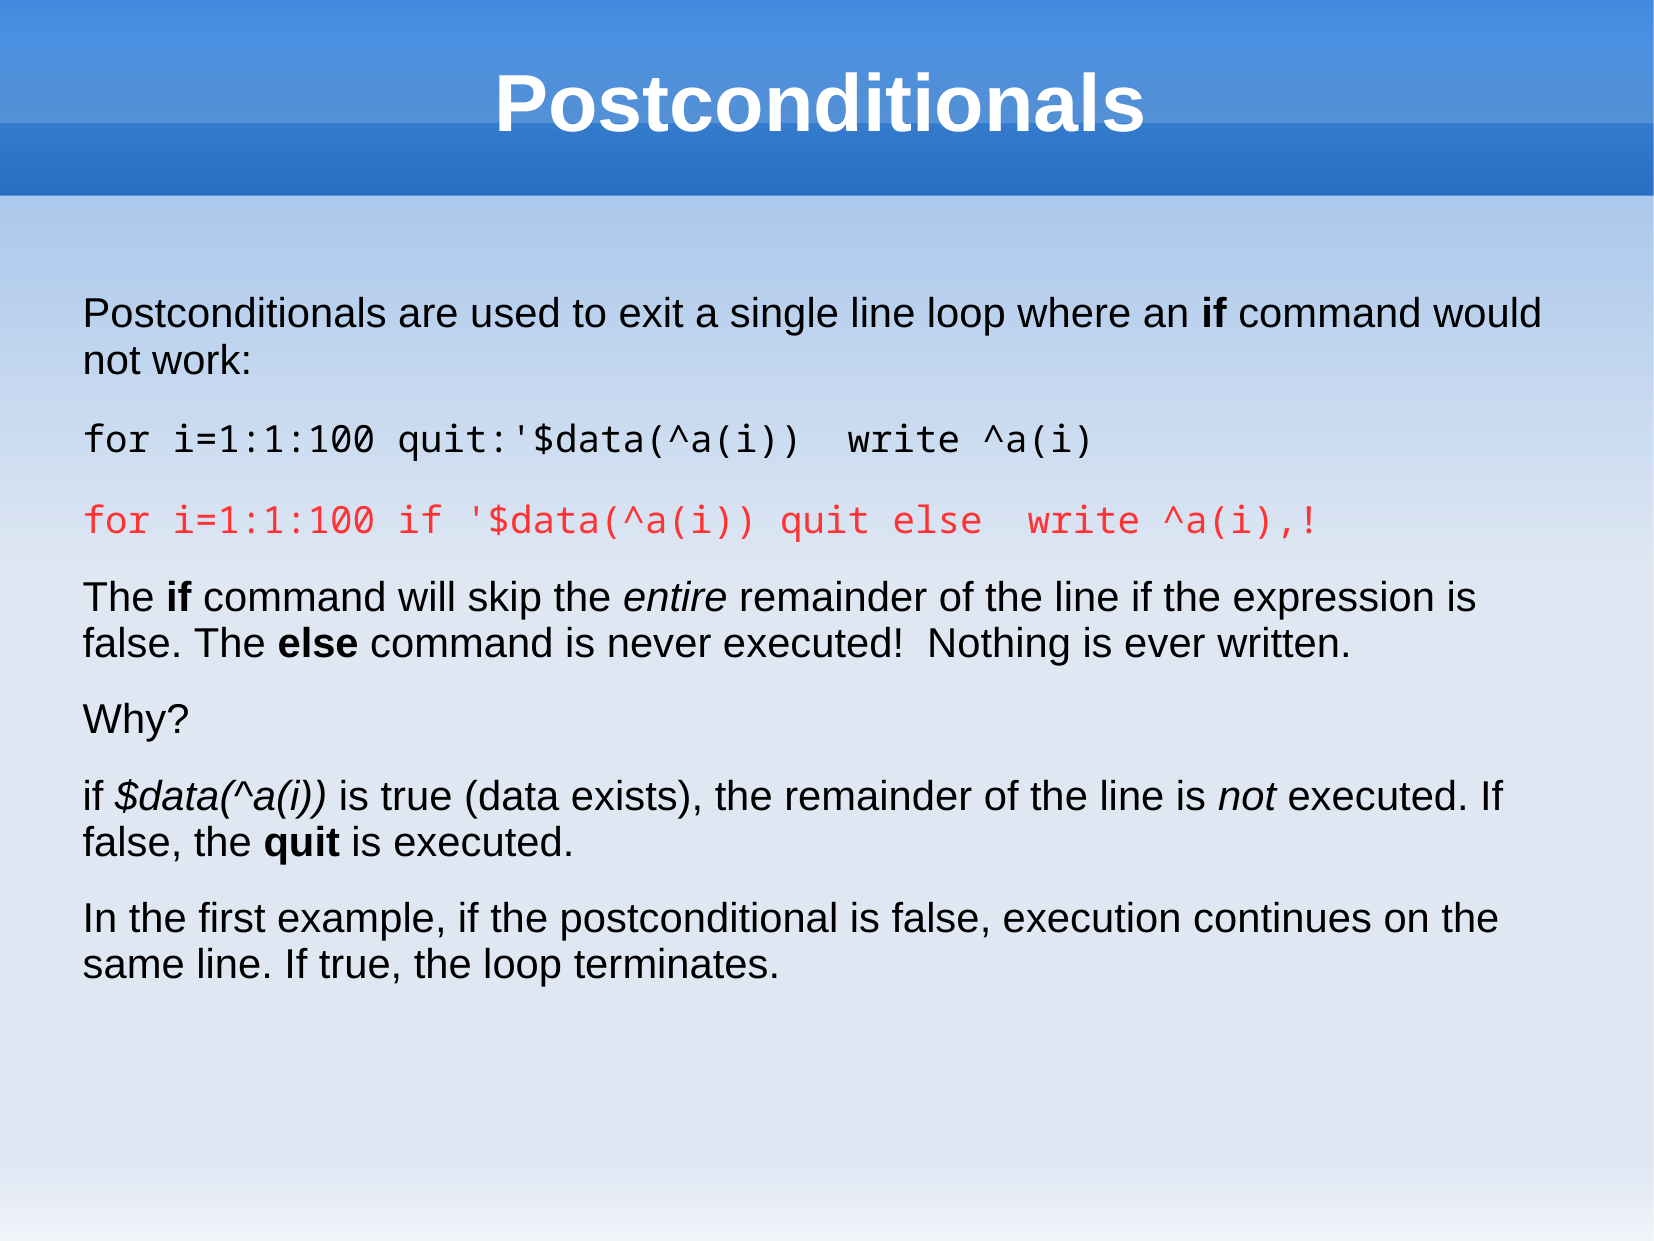

# Postconditionals
Postconditionals are used to exit a single line loop where an if command would not work:
for i=1:1:100 quit:'$data(^a(i)) write ^a(i)
for i=1:1:100 if '$data(^a(i)) quit else write ^a(i),!
The if command will skip the entire remainder of the line if the expression is false. The else command is never executed! Nothing is ever written.
Why?
if $data(^a(i)) is true (data exists), the remainder of the line is not executed. If false, the quit is executed.
In the first example, if the postconditional is false, execution continues on the same line. If true, the loop terminates.